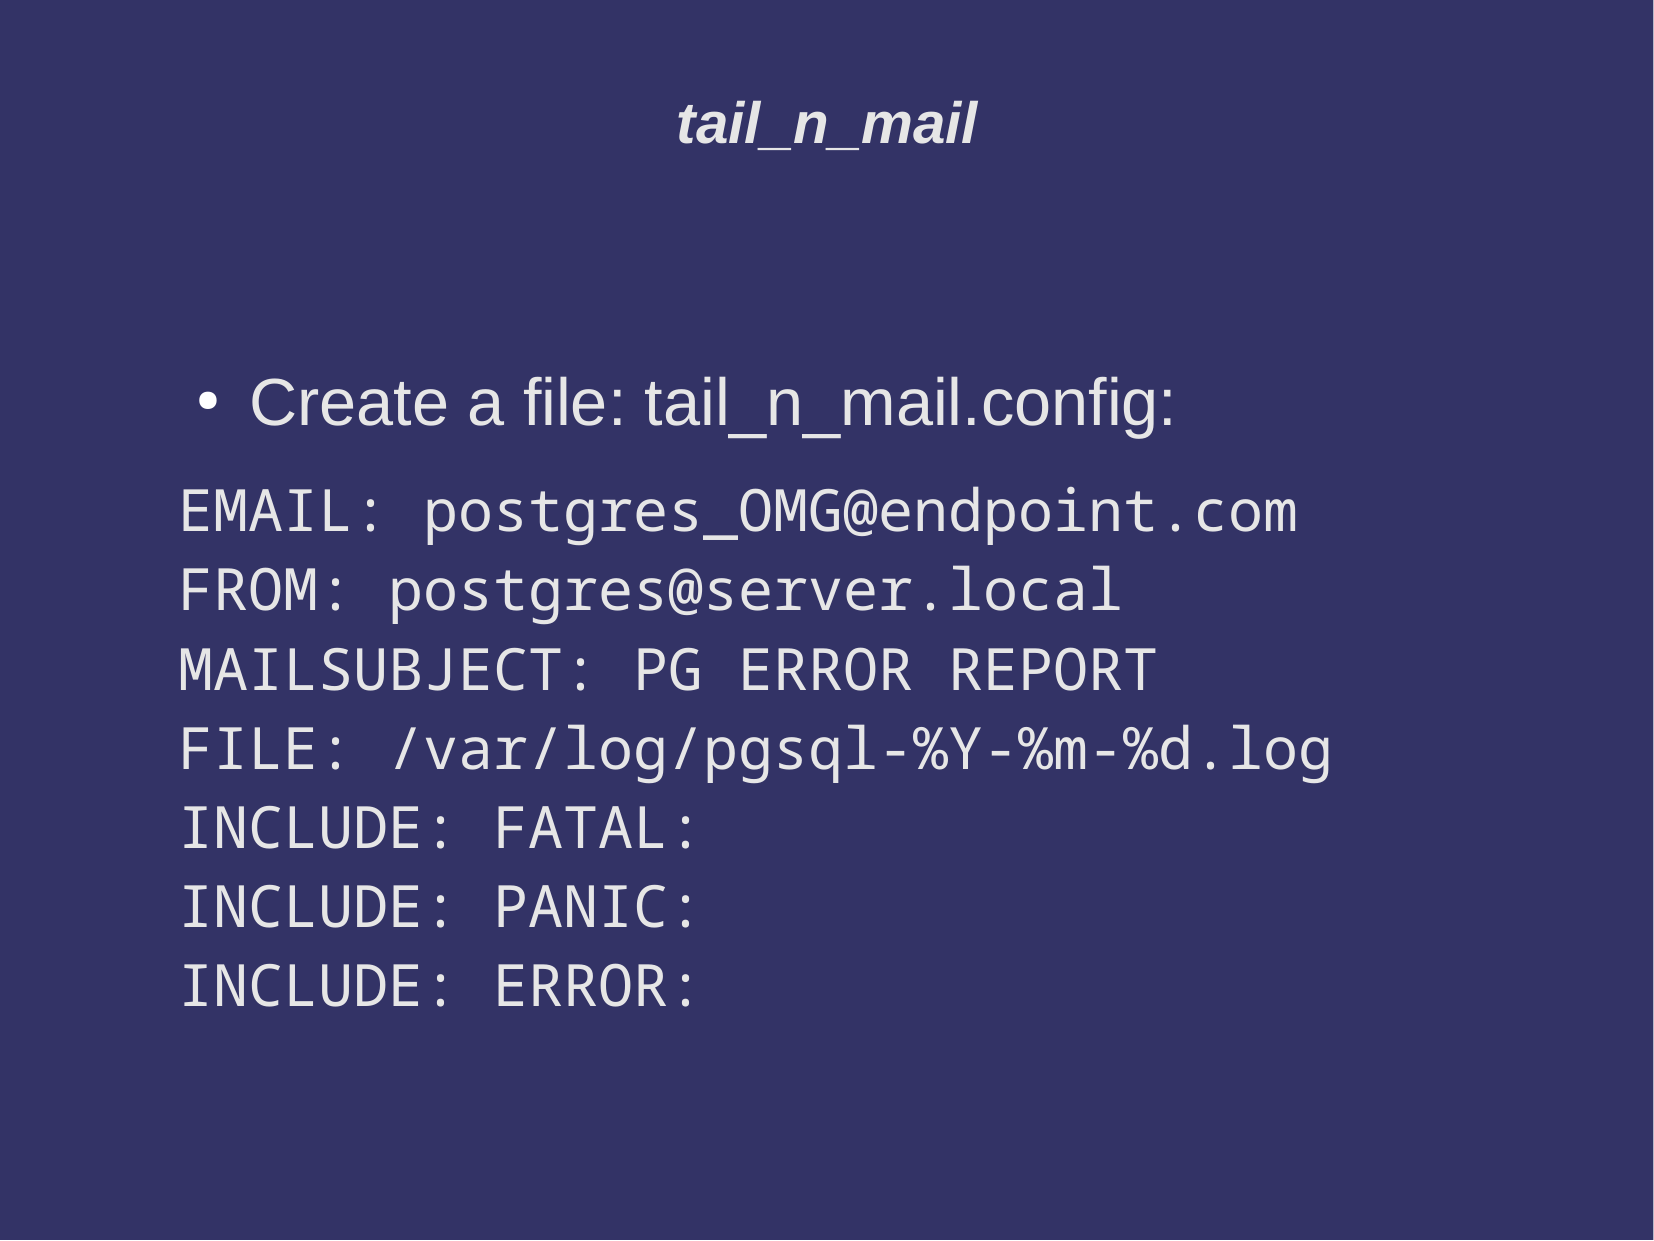

# tail_n_mail
Create a file: tail_n_mail.config:
EMAIL: postgres_OMG@endpoint.com
FROM: postgres@server.local
MAILSUBJECT: PG ERROR REPORT
FILE: /var/log/pgsql-%Y-%m-%d.log
INCLUDE: FATAL:
INCLUDE: PANIC:
INCLUDE: ERROR: